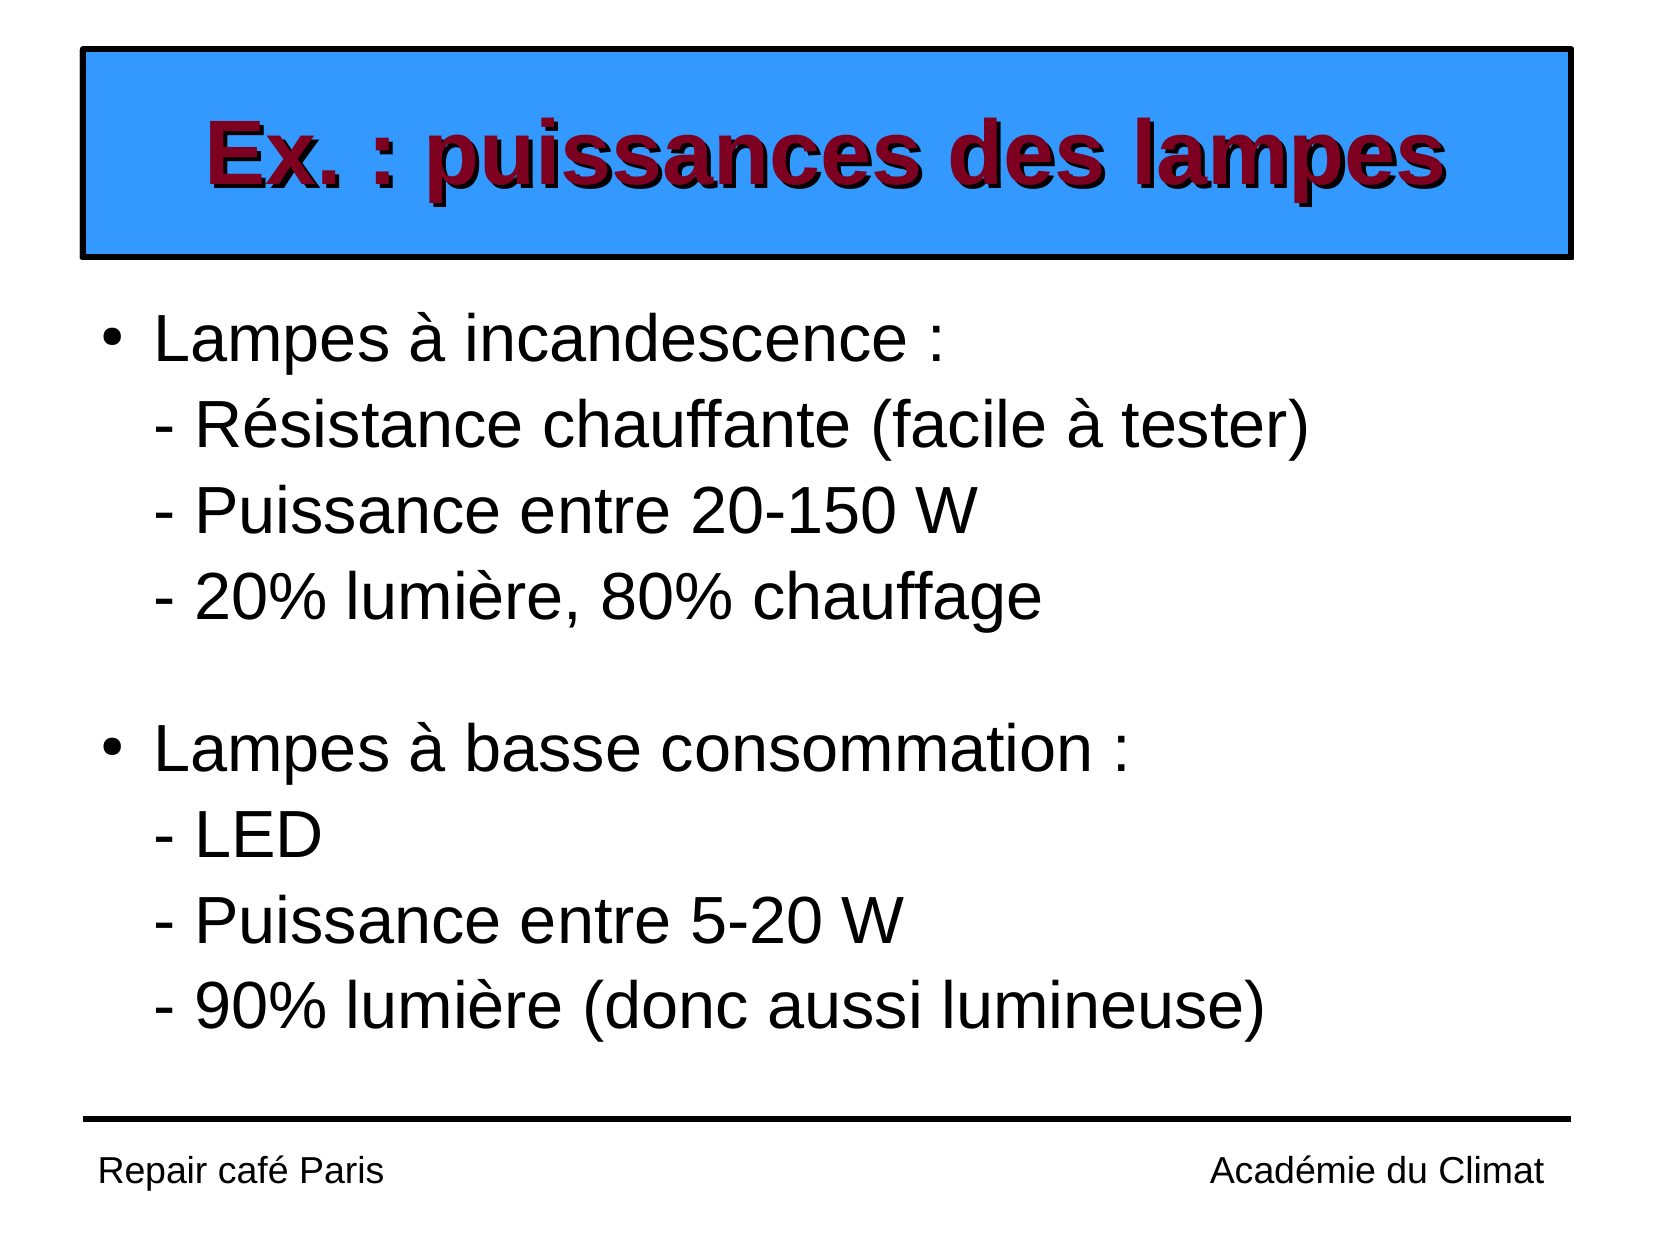

# Ex. : puissances des lampes
Lampes à incandescence :
- Résistance chauffante (facile à tester)
- Puissance entre 20-150 W
- 20% lumière, 80% chauffage
Lampes à basse consommation :
- LED
- Puissance entre 5-20 W
- 90% lumière (donc aussi lumineuse)
Repair café Paris	Académie du Climat